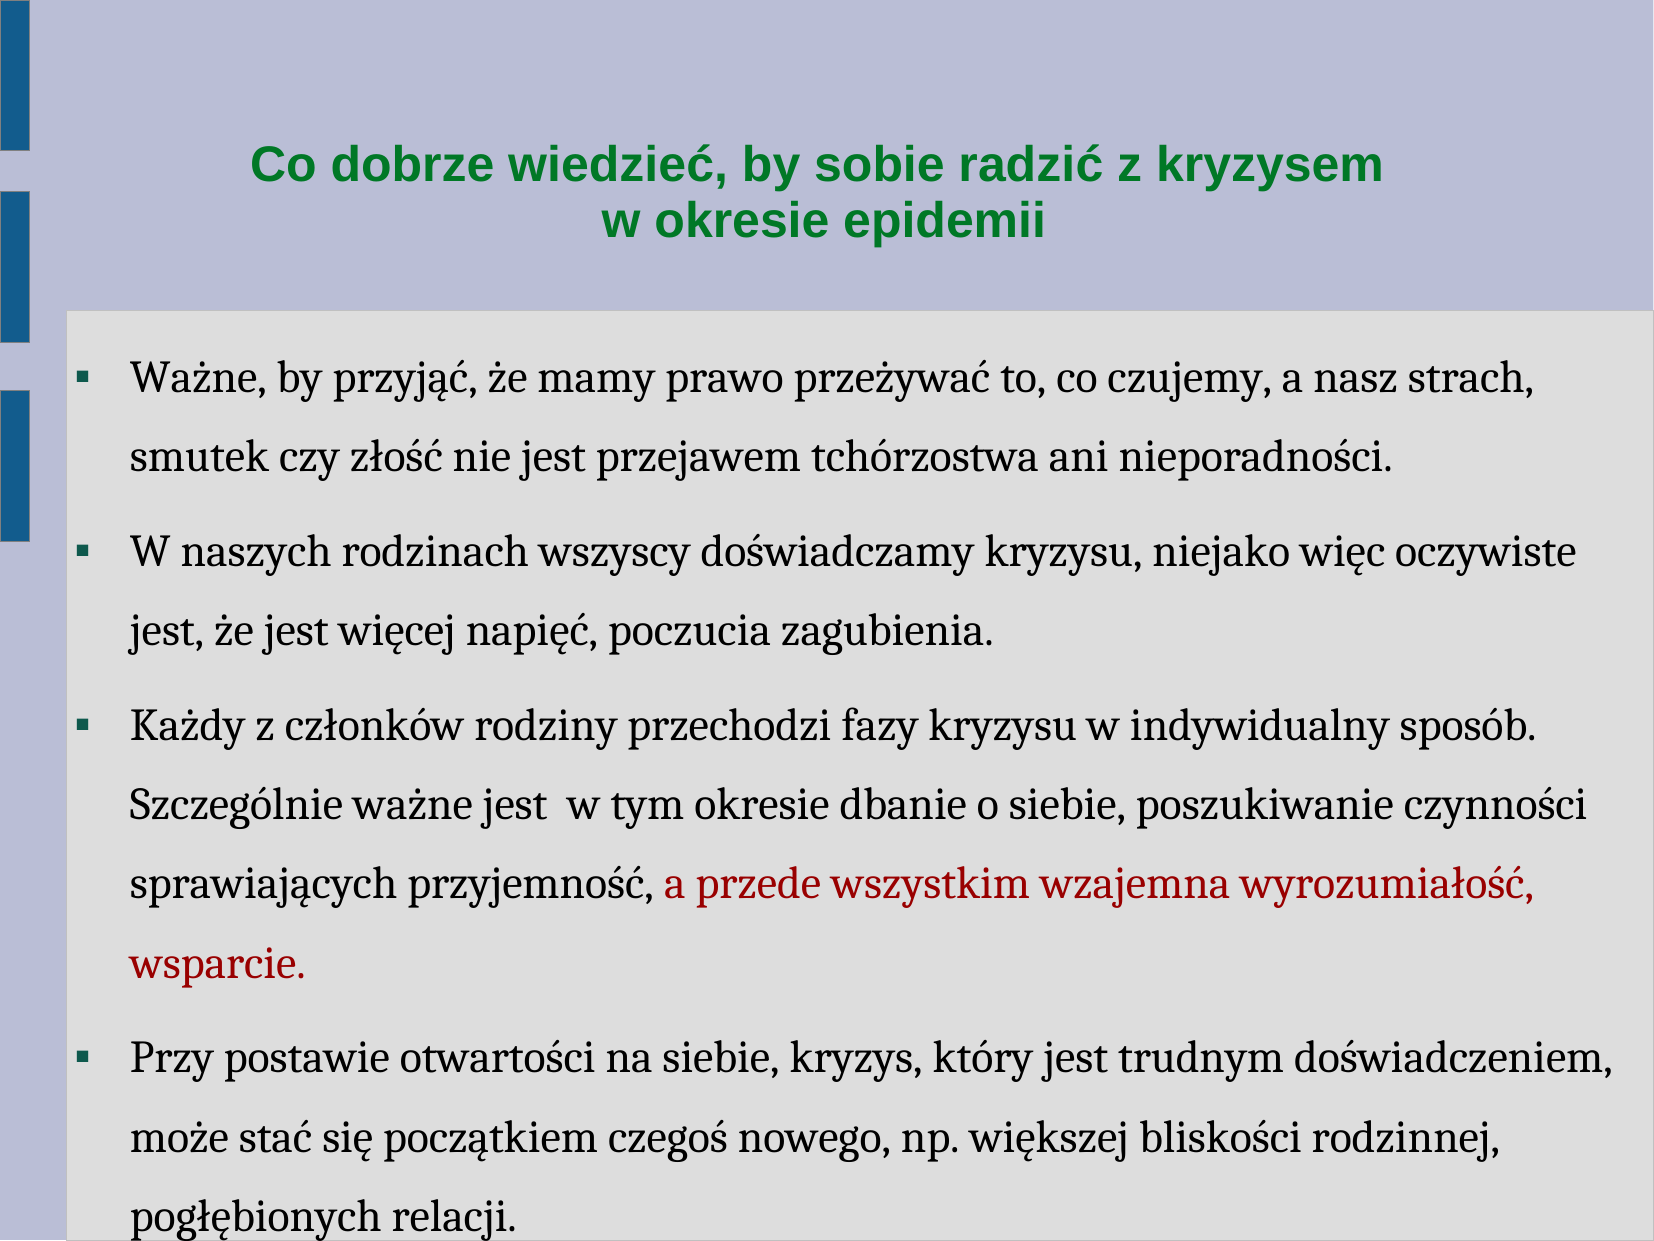

# Co dobrze wiedzieć, by sobie radzić z kryzysem w okresie epidemii
Ważne, by przyjąć, że mamy prawo przeżywać to, co czujemy, a nasz strach, smutek czy złość nie jest przejawem tchórzostwa ani nieporadności.
W naszych rodzinach wszyscy doświadczamy kryzysu, niejako więc oczywiste jest, że jest więcej napięć, poczucia zagubienia.
Każdy z członków rodziny przechodzi fazy kryzysu w indywidualny sposób. Szczególnie ważne jest w tym okresie dbanie o siebie, poszukiwanie czynności sprawiających przyjemność, a przede wszystkim wzajemna wyrozumiałość, wsparcie.
Przy postawie otwartości na siebie, kryzys, który jest trudnym doświadczeniem, może stać się początkiem czegoś nowego, np. większej bliskości rodzinnej, pogłębionych relacji.